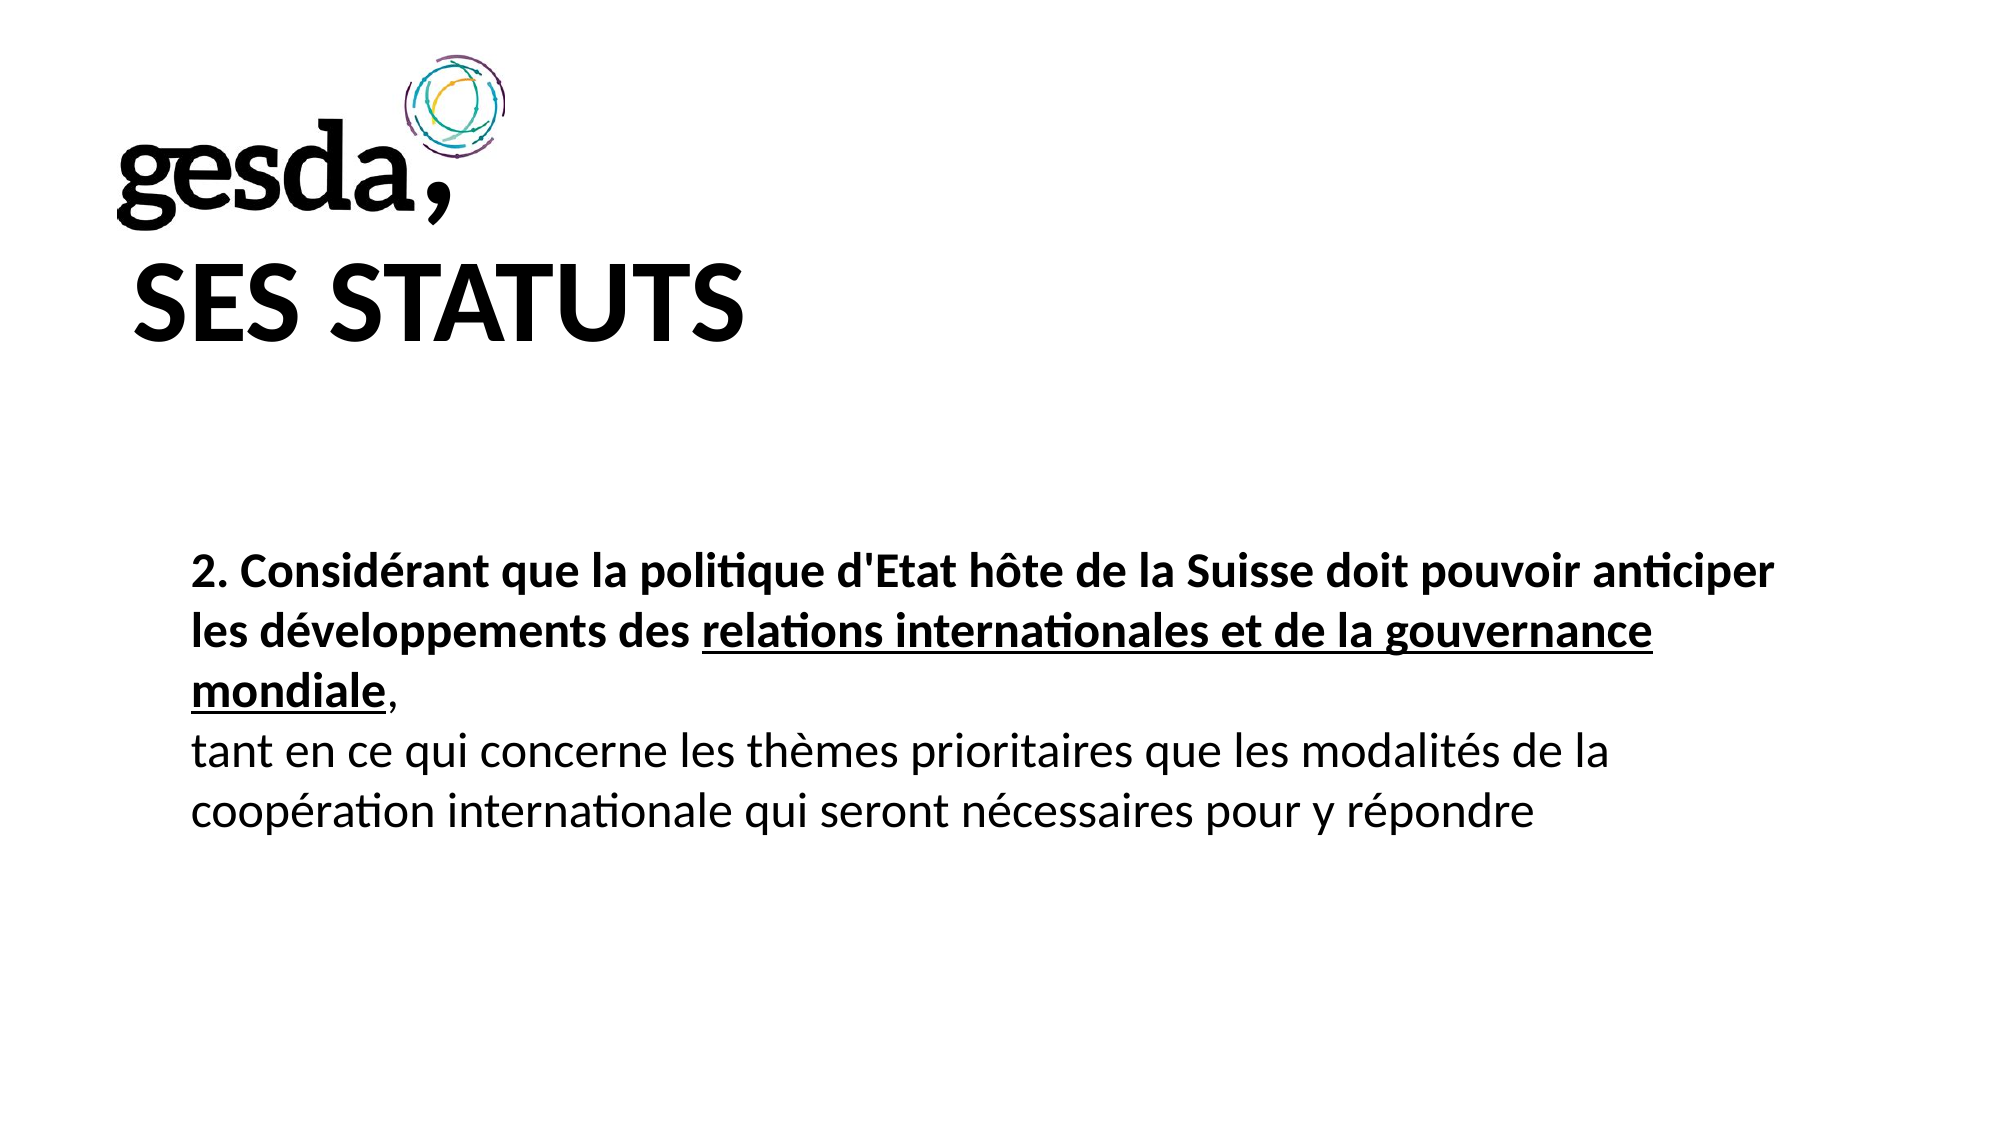

,
SES STATUTS
2. Considérant que la politique d'Etat hôte de la Suisse doit pouvoir anticiper les développements des relations internationales et de la gouvernance mondiale,
tant en ce qui concerne les thèmes prioritaires que les modalités de la coopération internationale qui seront nécessaires pour y répondre